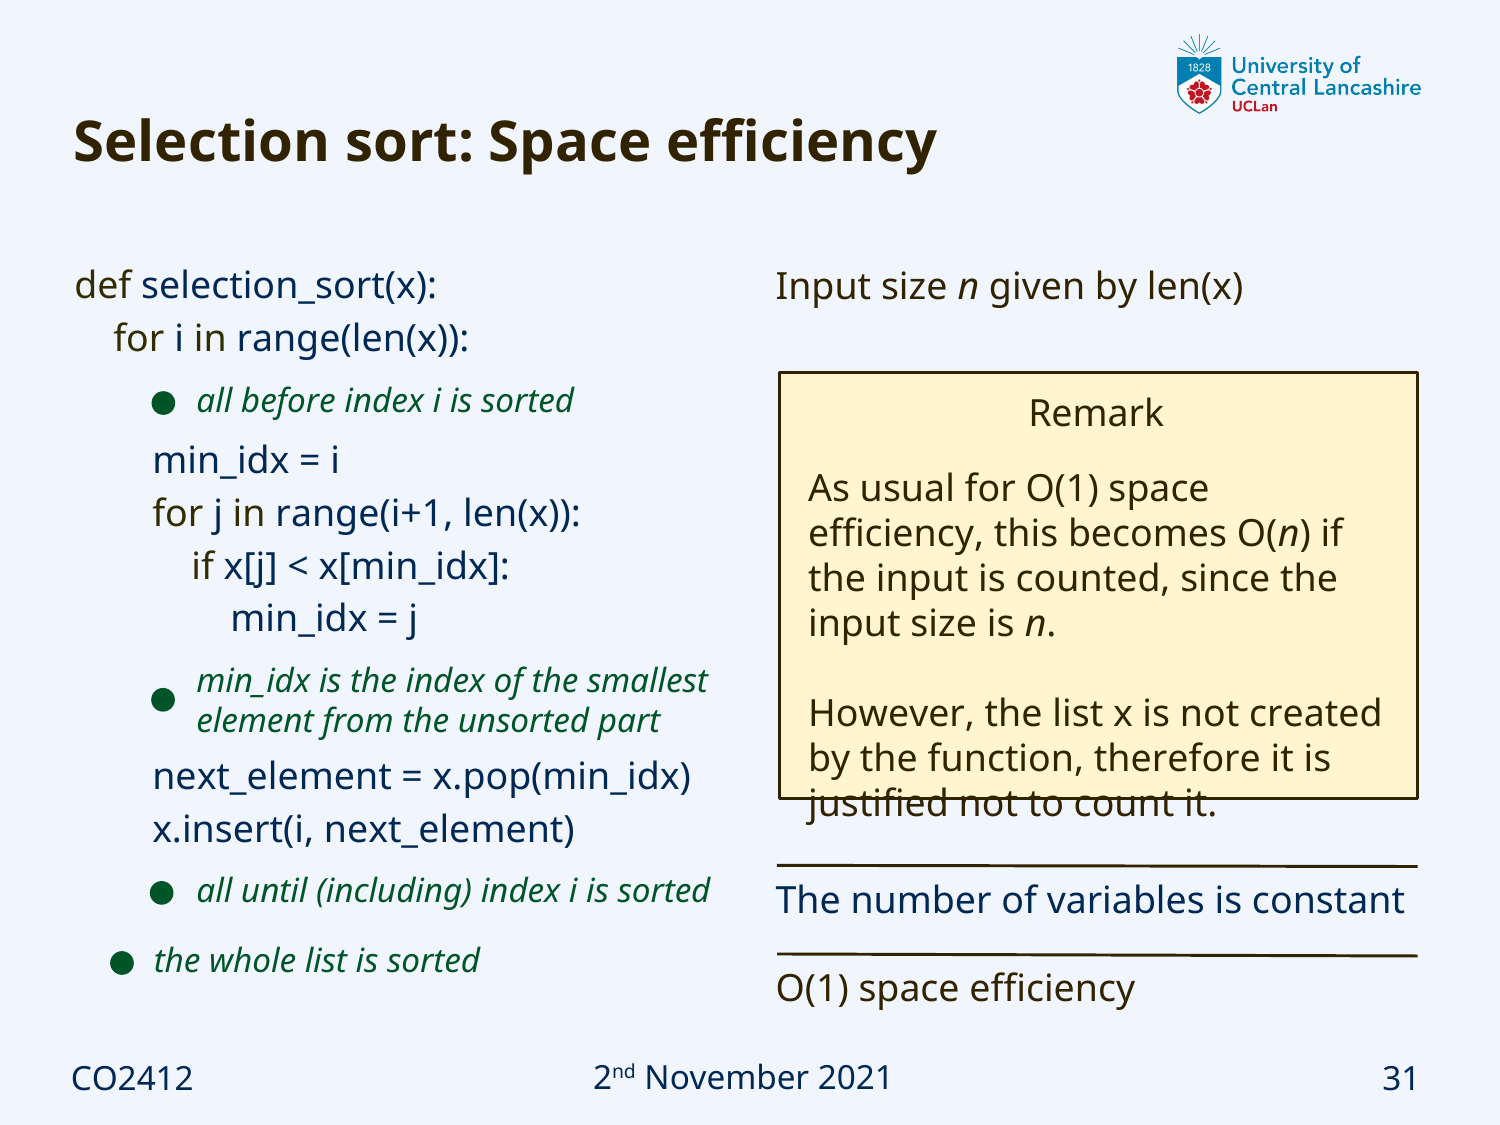

# Selection sort: Space efficiency
def selection_sort(x):
 for i in range(len(x)):
 min_idx = i
 for j in range(i+1, len(x)):
 if x[j] < x[min_idx]:
 min_idx = j
 next_element = x.pop(min_idx)
 x.insert(i, next_element)
Input size n given by len(x)
The number of variables is constant
O(1) space efficiency
all before index i is sorted
Remark
As usual for O(1) space efficiency, this becomes O(n) if the input is counted, since the input size is n.
However, the list x is not created by the function, therefore it is justified not to count it.
min_idx is the index of the smallest element from the unsorted part
all until (including) index i is sorted
the whole list is sorted